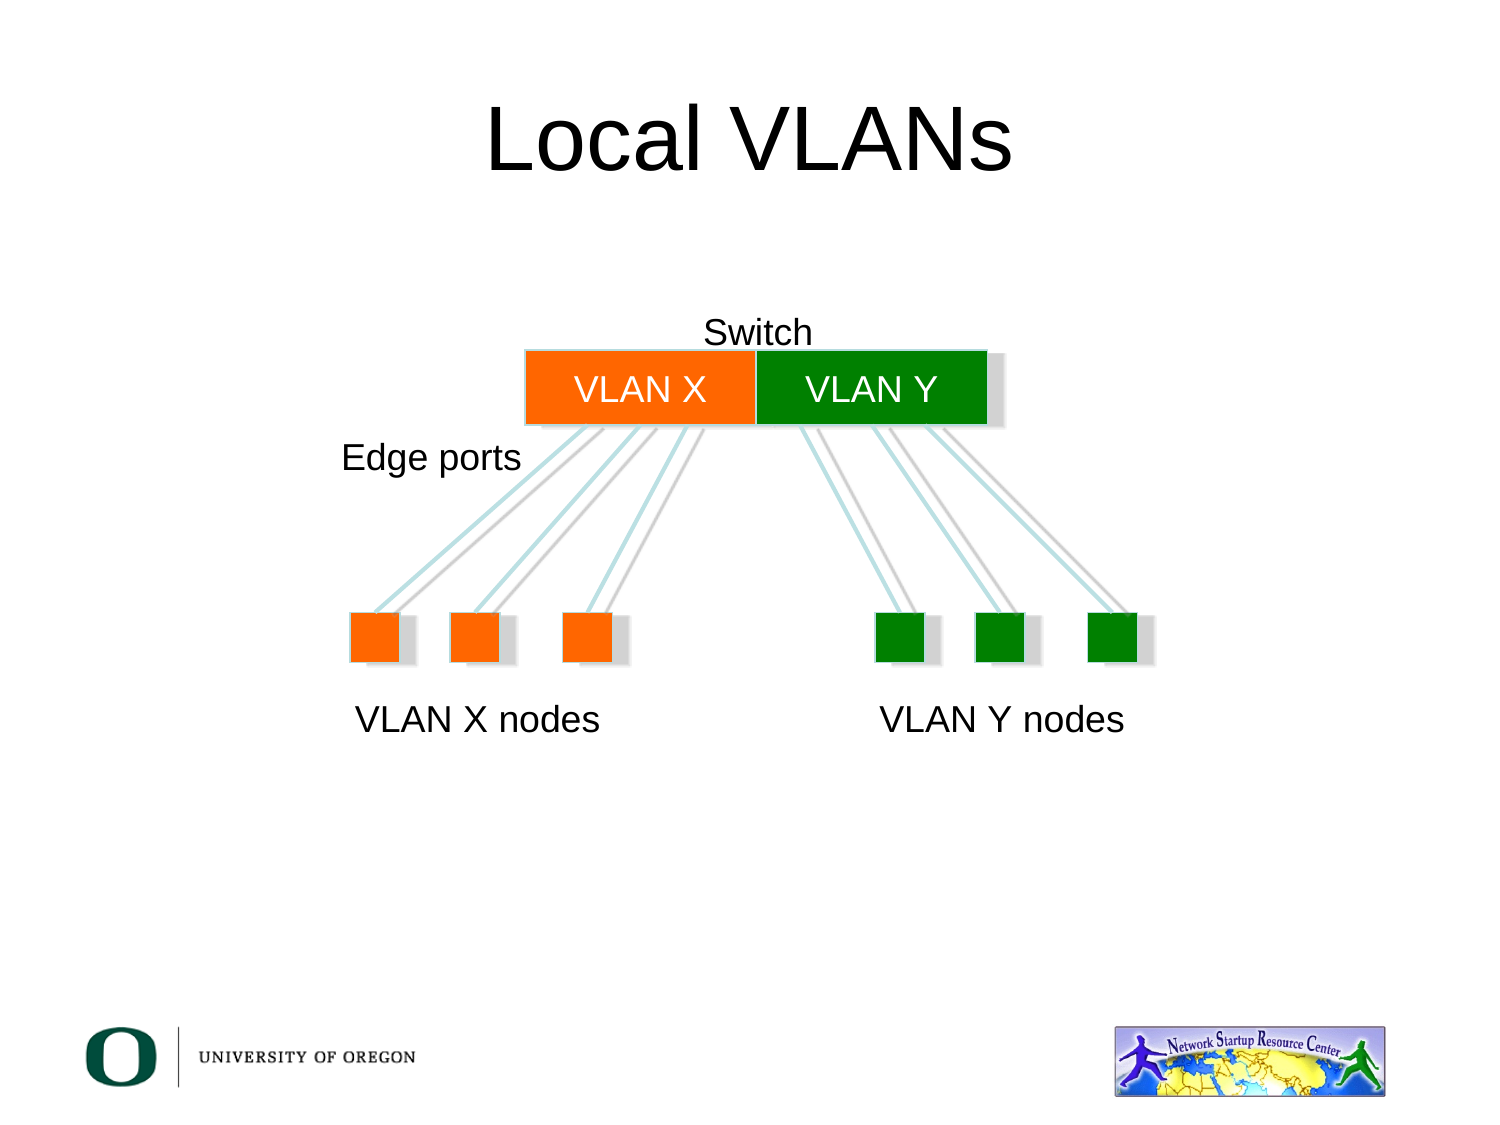

# Local VLANs
Switch
VLAN X
VLAN Y
Edge ports
VLAN X nodes
VLAN Y nodes